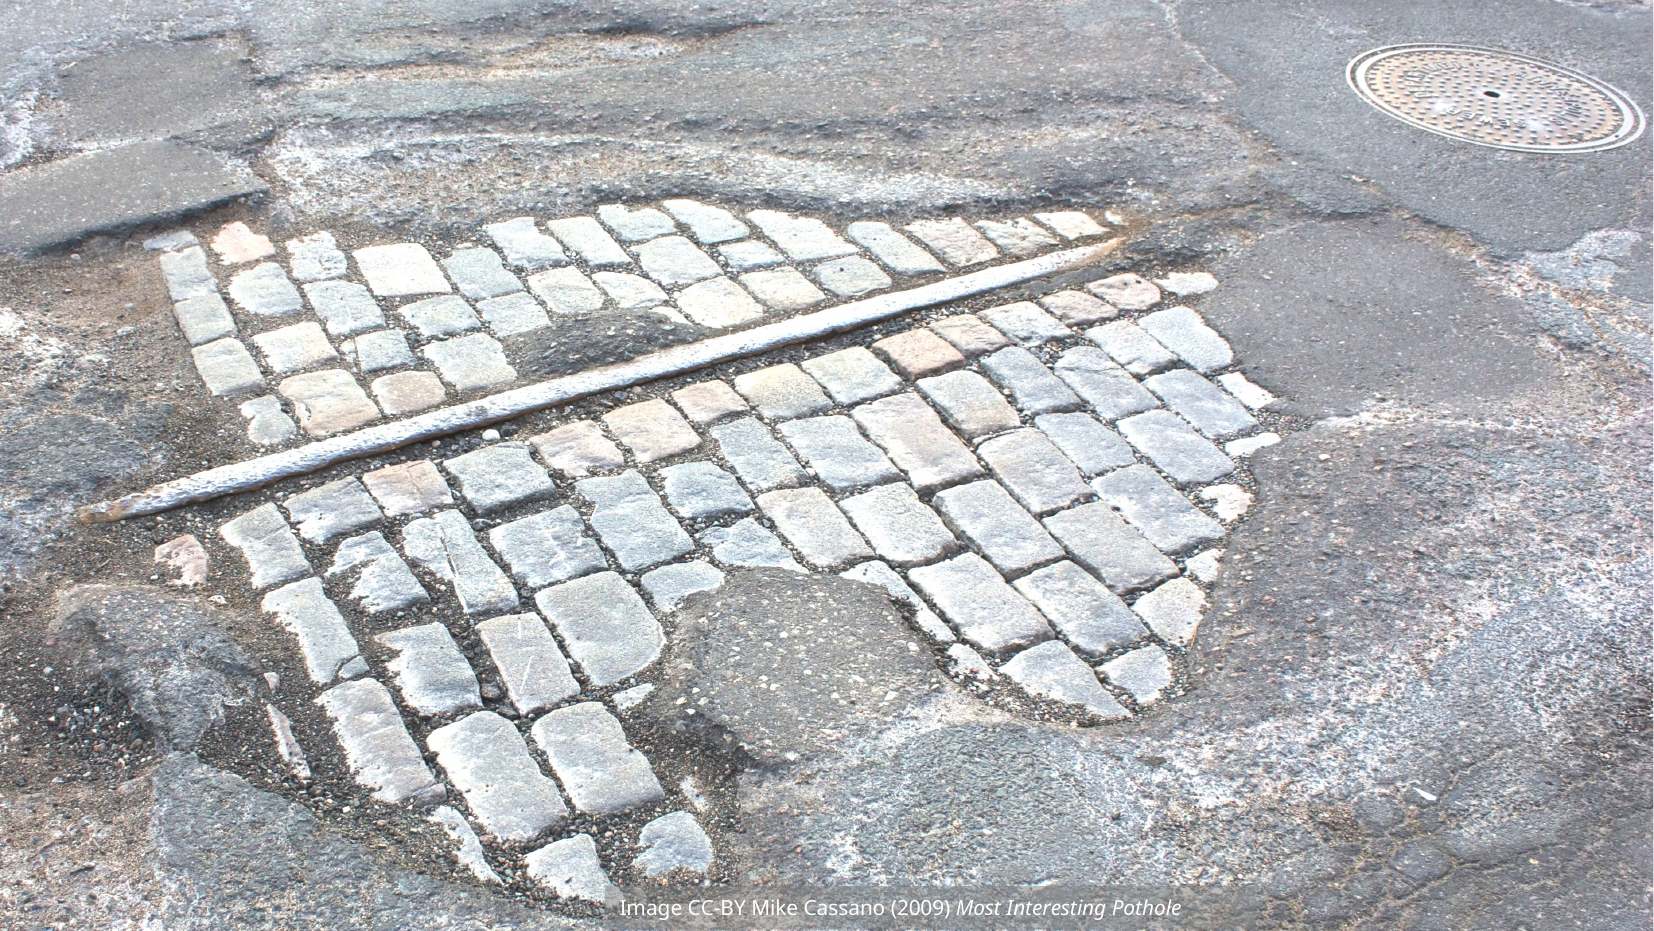

Image CC-BY Mike Cassano (2009) Most Interesting Pothole
33
Knowing Better via Systems Thinking
October 2022